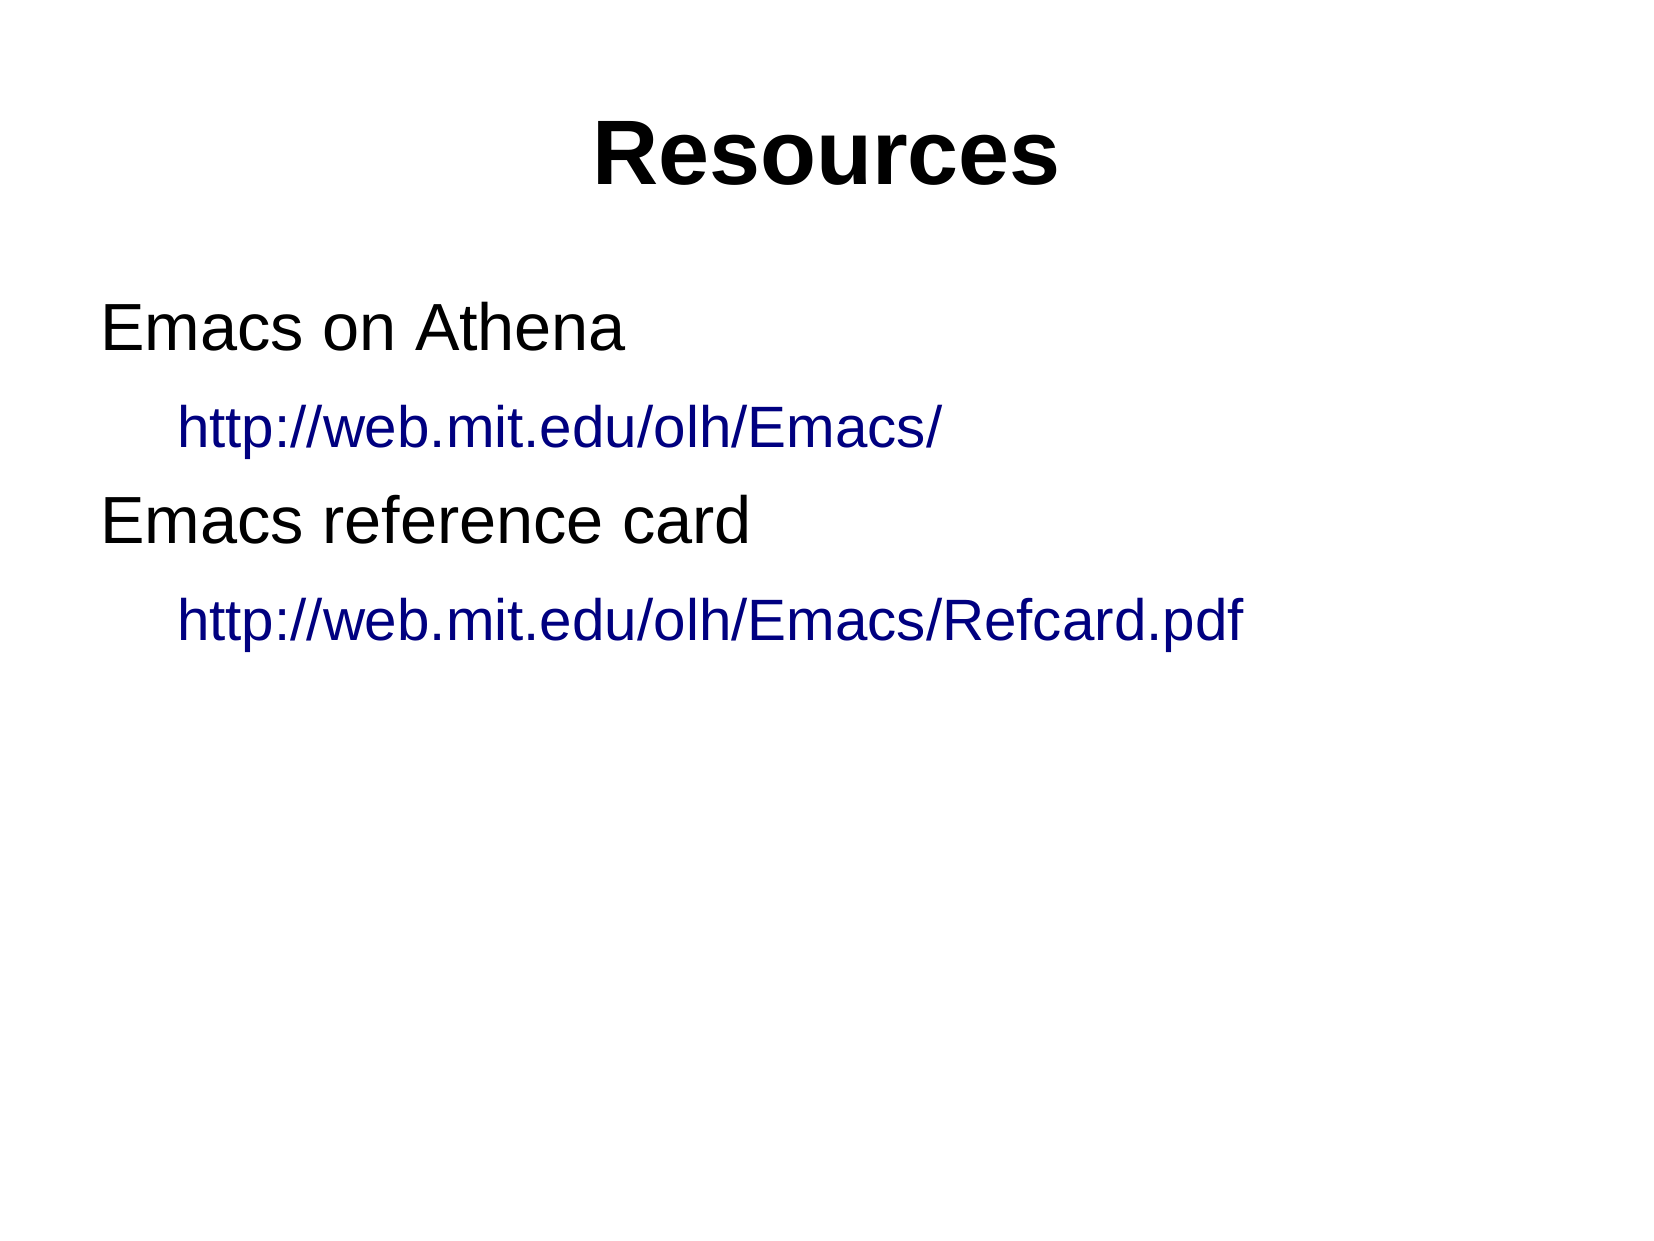

# Resources
Emacs on Athena
http://web.mit.edu/olh/Emacs/
Emacs reference card
http://web.mit.edu/olh/Emacs/Refcard.pdf